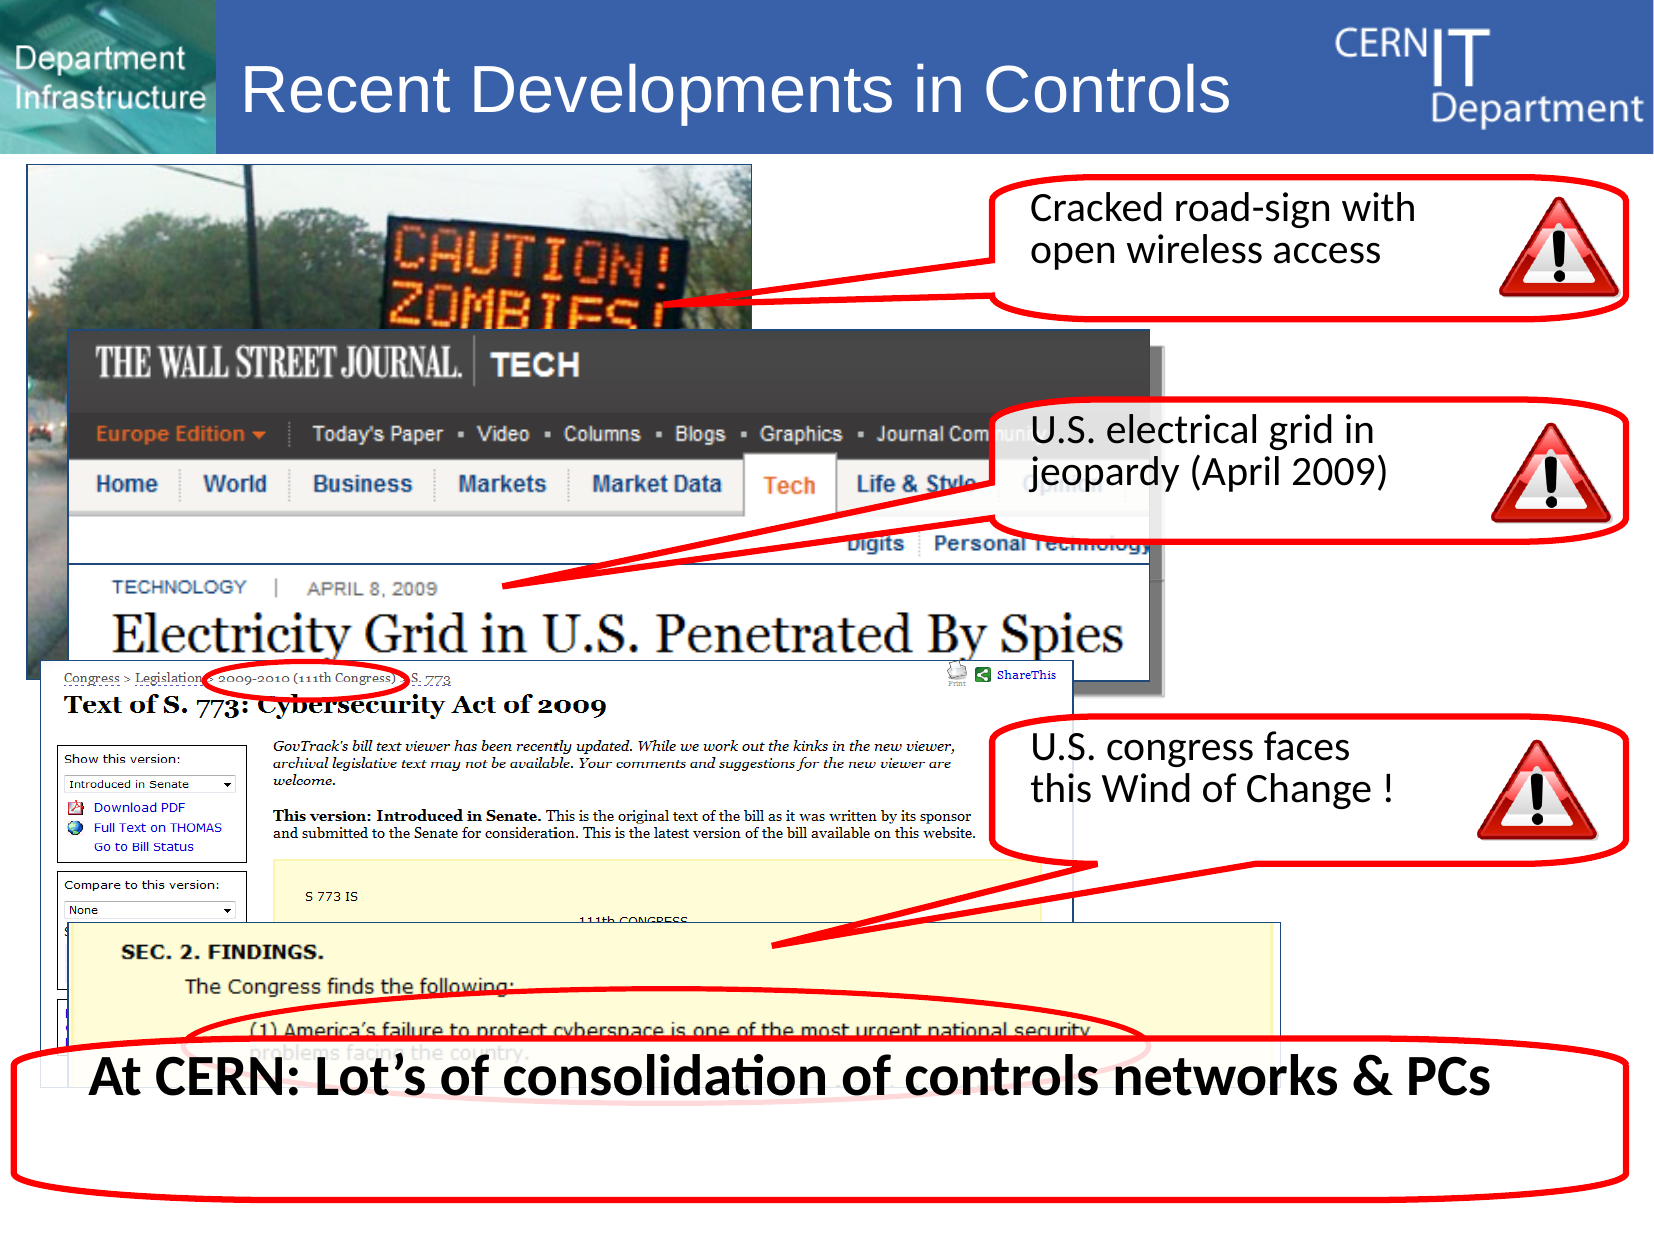

# Recent Developments in Controls
Cracked road-sign with
open wireless access
U.S. electrical grid in
jeopardy (April 2009)
U.S. congress faces
this Wind of Change !
At CERN: Lot’s of consolidation of controls networks & PCs